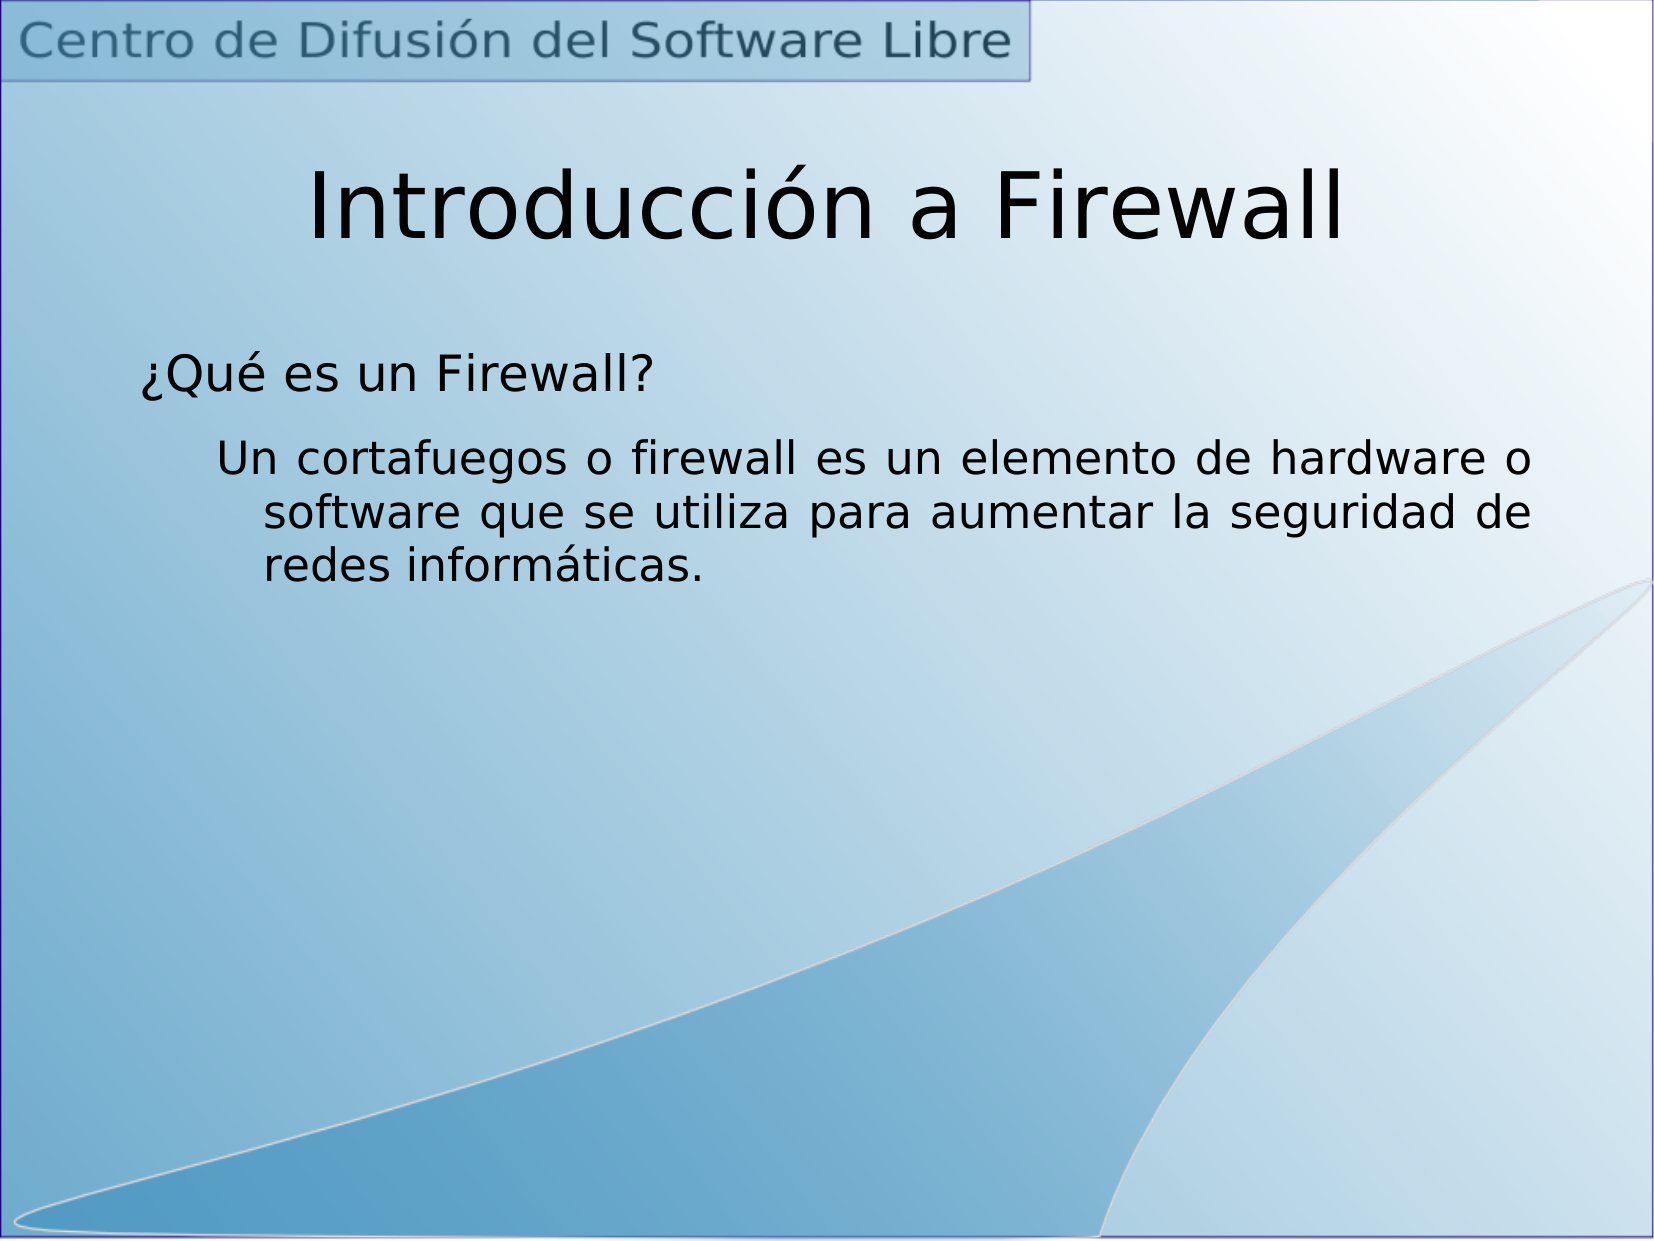

# Introducción a Firewall
¿Qué es un Firewall?
Un cortafuegos o firewall es un elemento de hardware o software que se utiliza para aumentar la seguridad de redes informáticas.